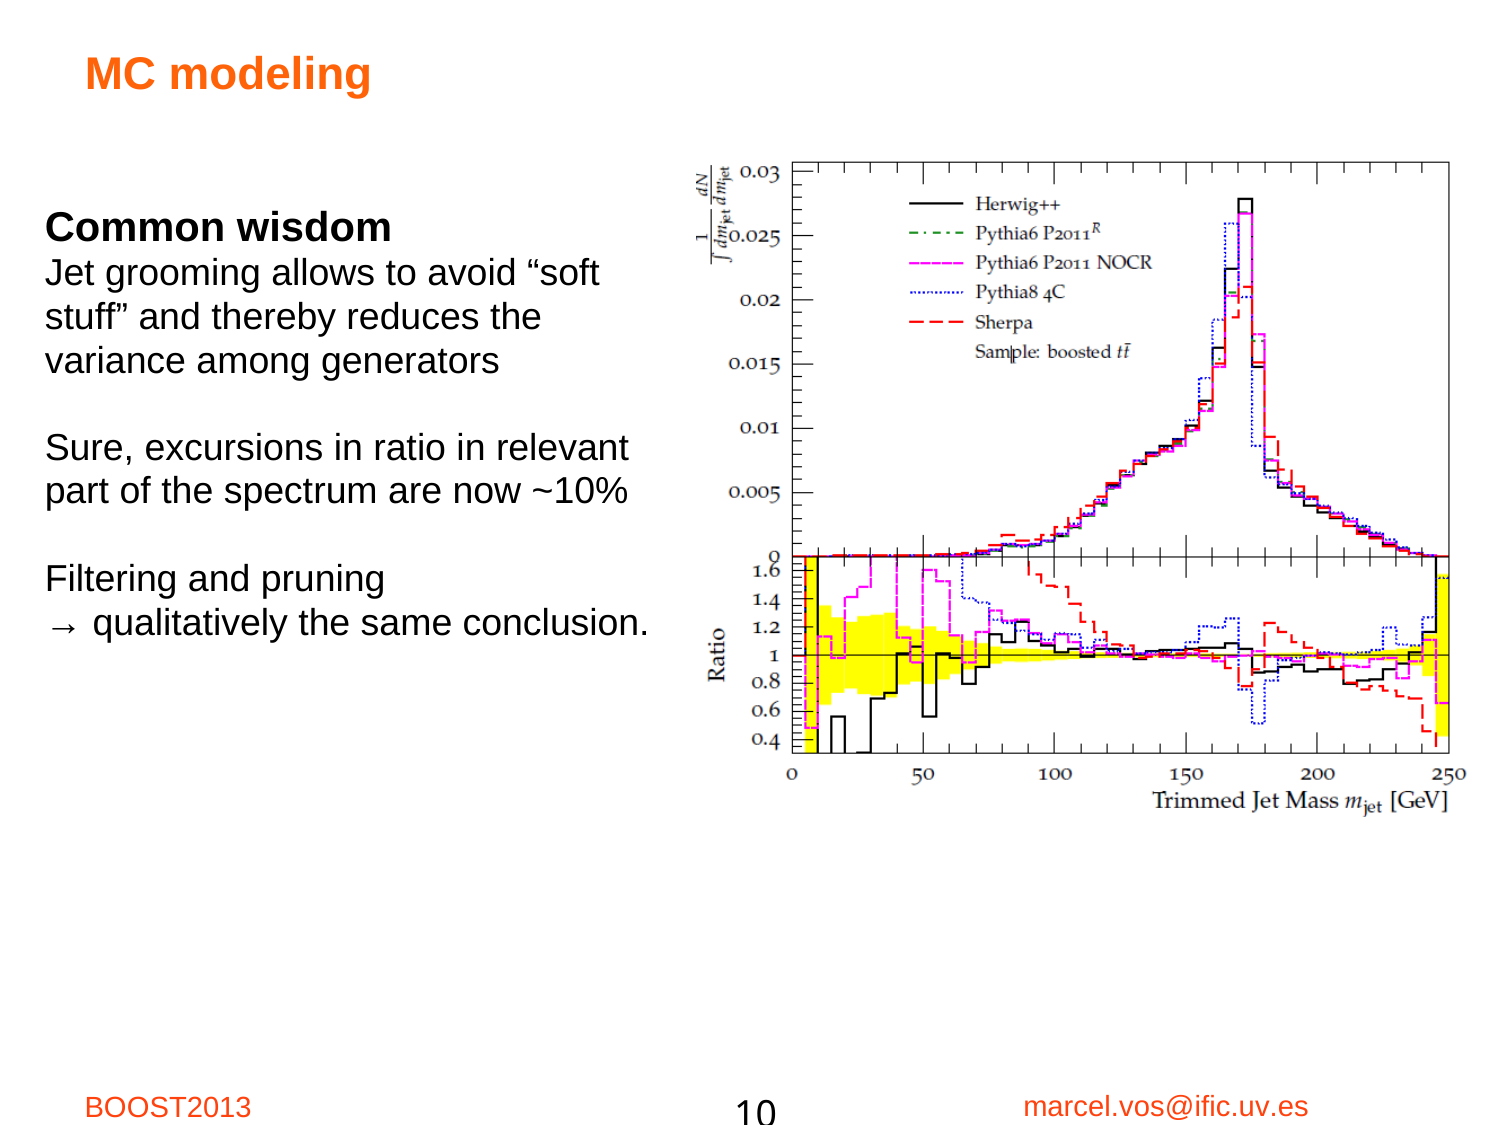

# MC modeling
Common wisdom
Jet grooming allows to avoid “soft stuff” and thereby reduces the variance among generators
Sure, excursions in ratio in relevant part of the spectrum are now ~10%
Filtering and pruning
→ qualitatively the same conclusion.
10
Marcel.Vos@ific.uv.es